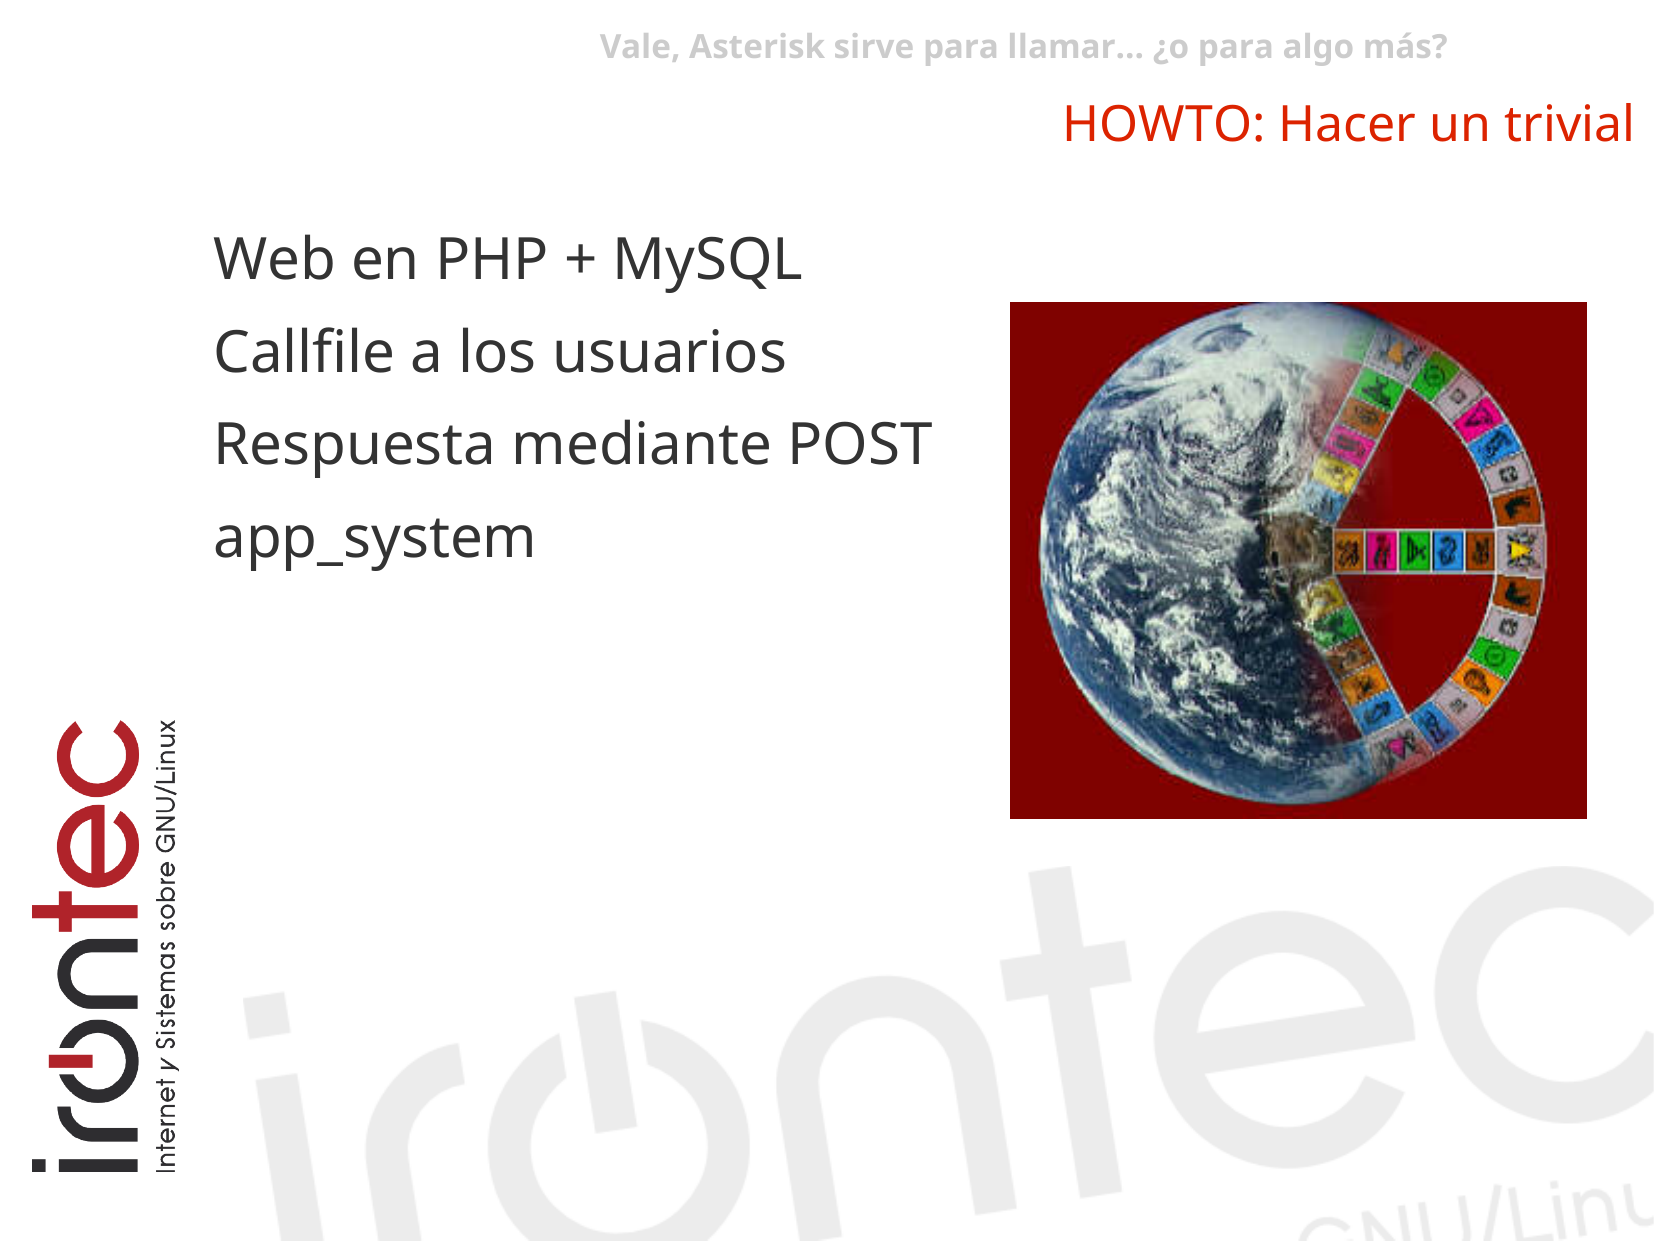

# HOWTO: Hacer un trivial
Web en PHP + MySQL
Callfile a los usuarios
Respuesta mediante POST
app_system